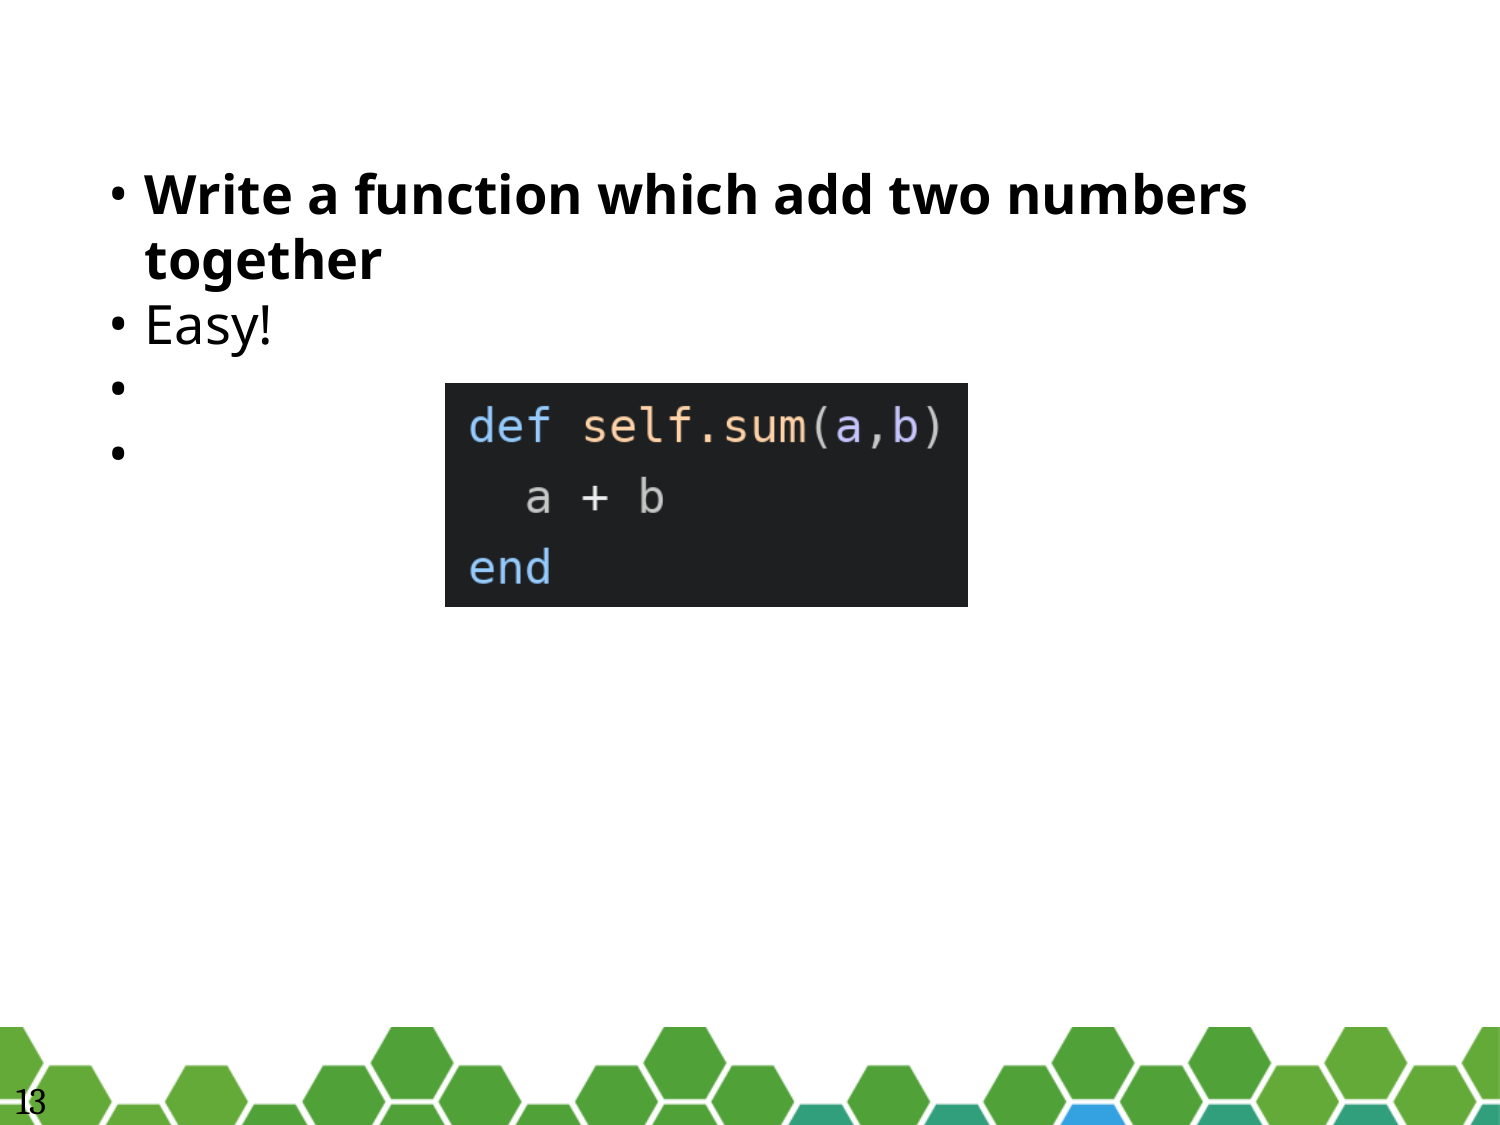

Write a function which add two numbers together
Easy!